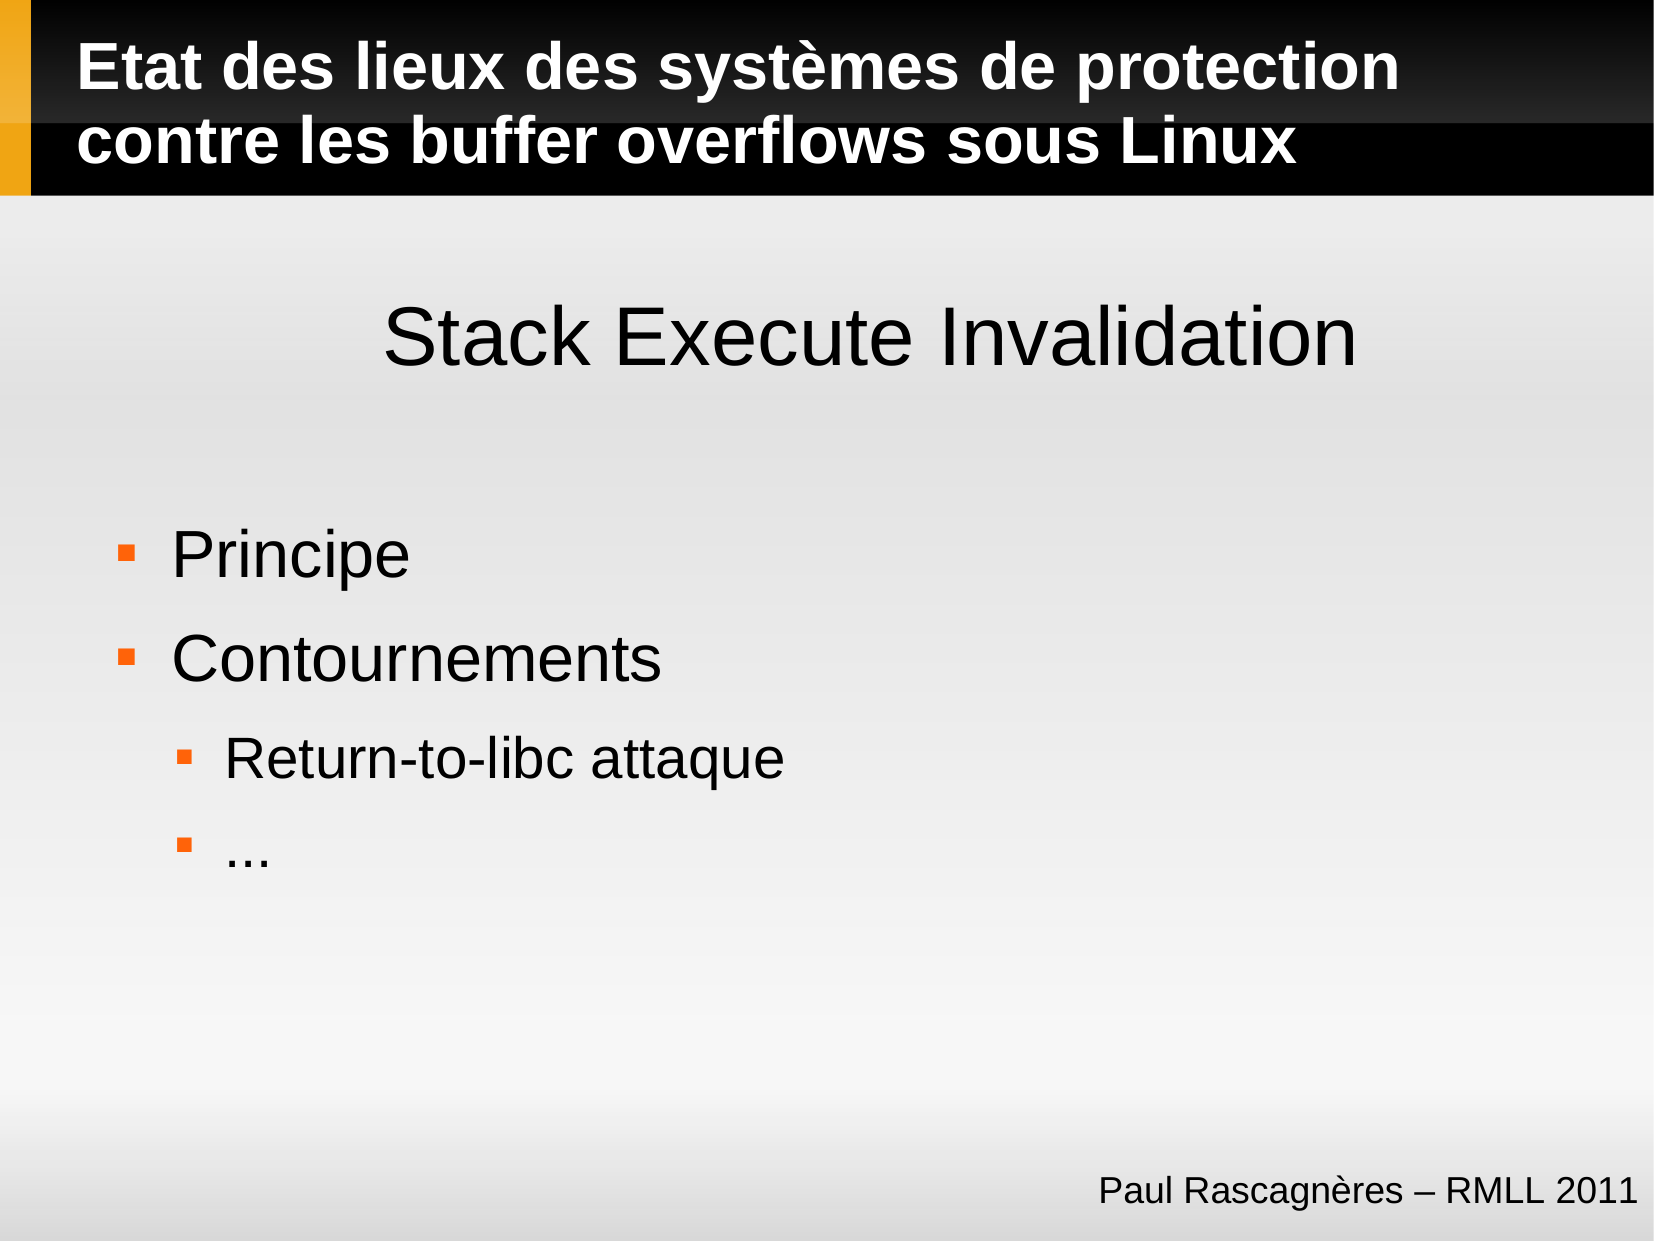

# Etat des lieux des systèmes de protection contre les buffer overflows sous Linux
Stack Execute Invalidation
Principe
Contournements
Return-to-libc attaque
...
Paul Rascagnères – RMLL 2011